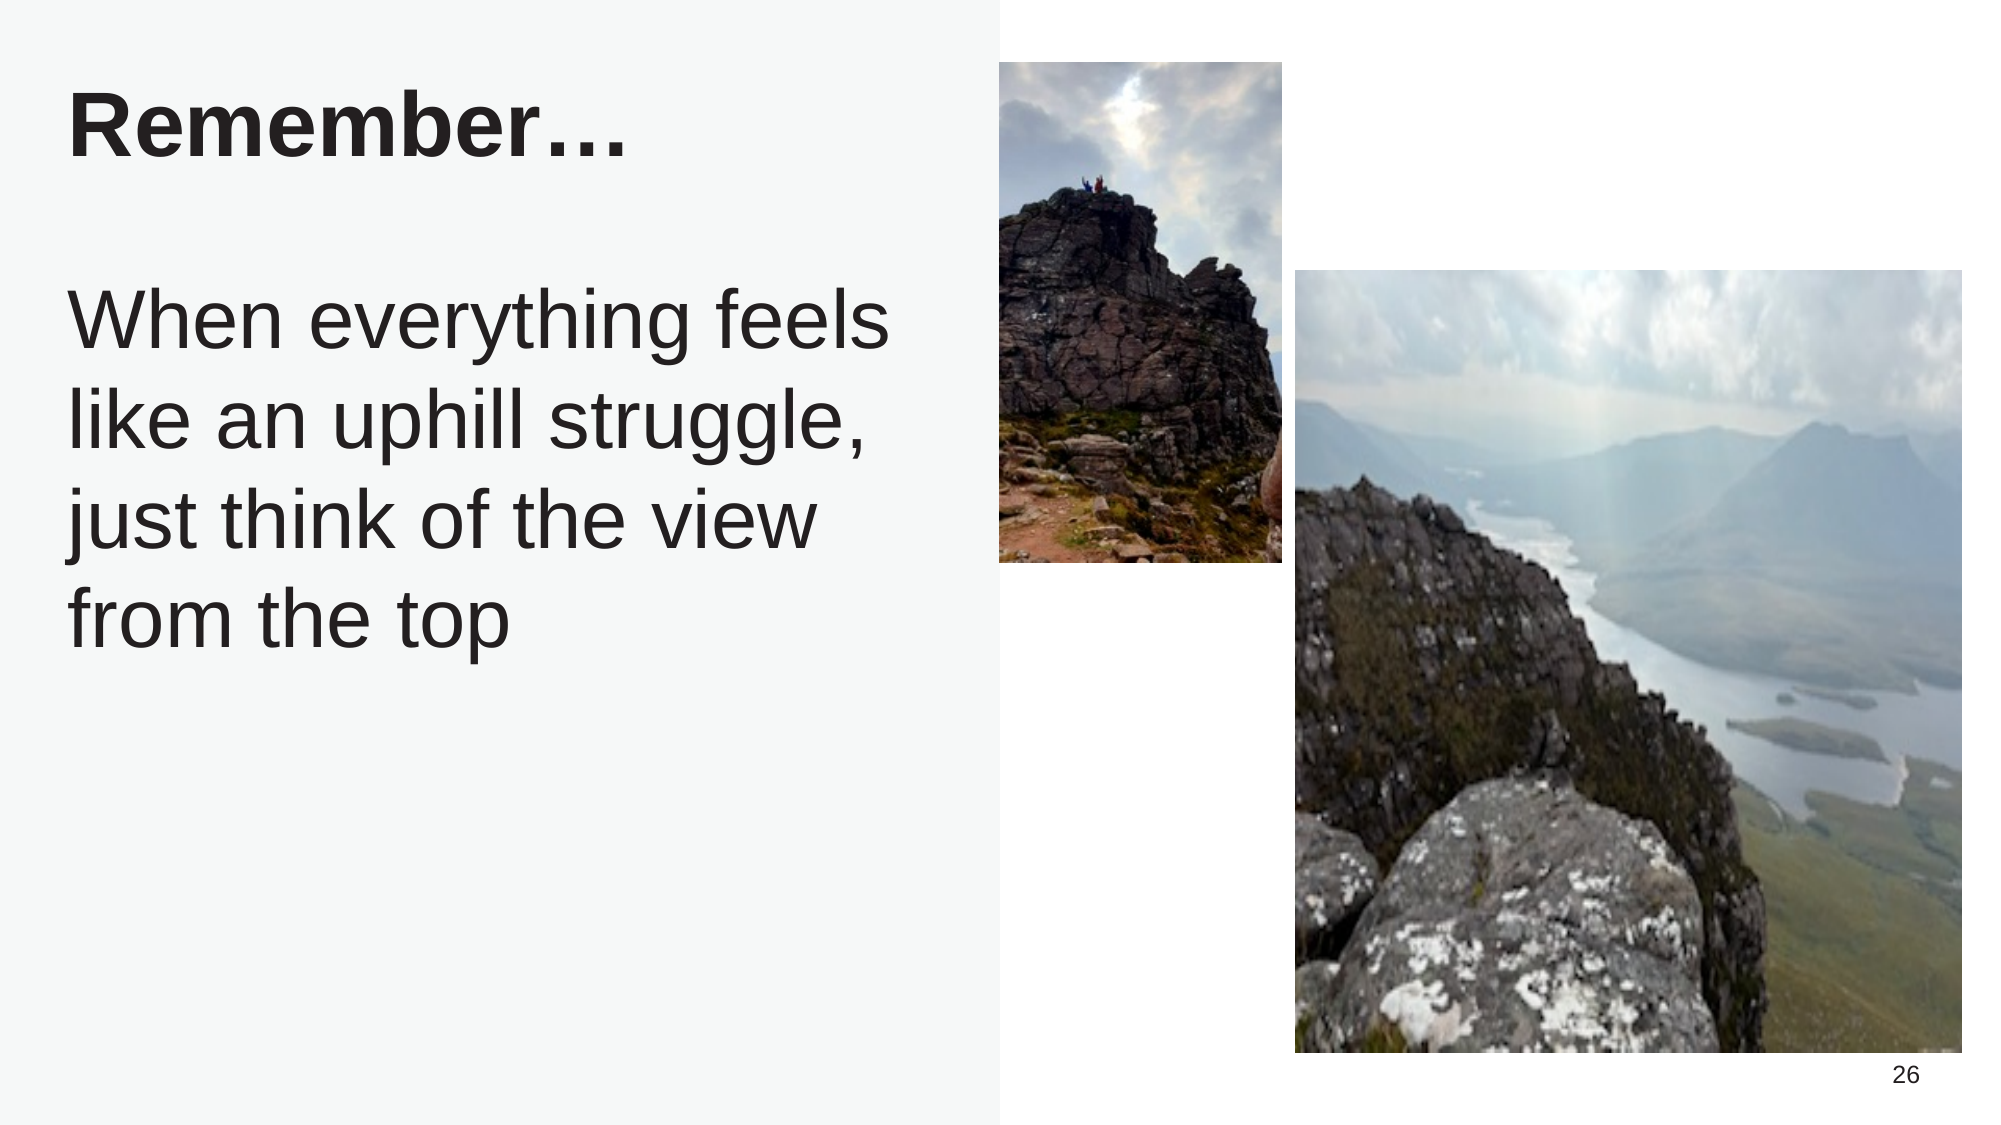

# Remember… When everything feels like an uphill struggle, just think of the view from the top